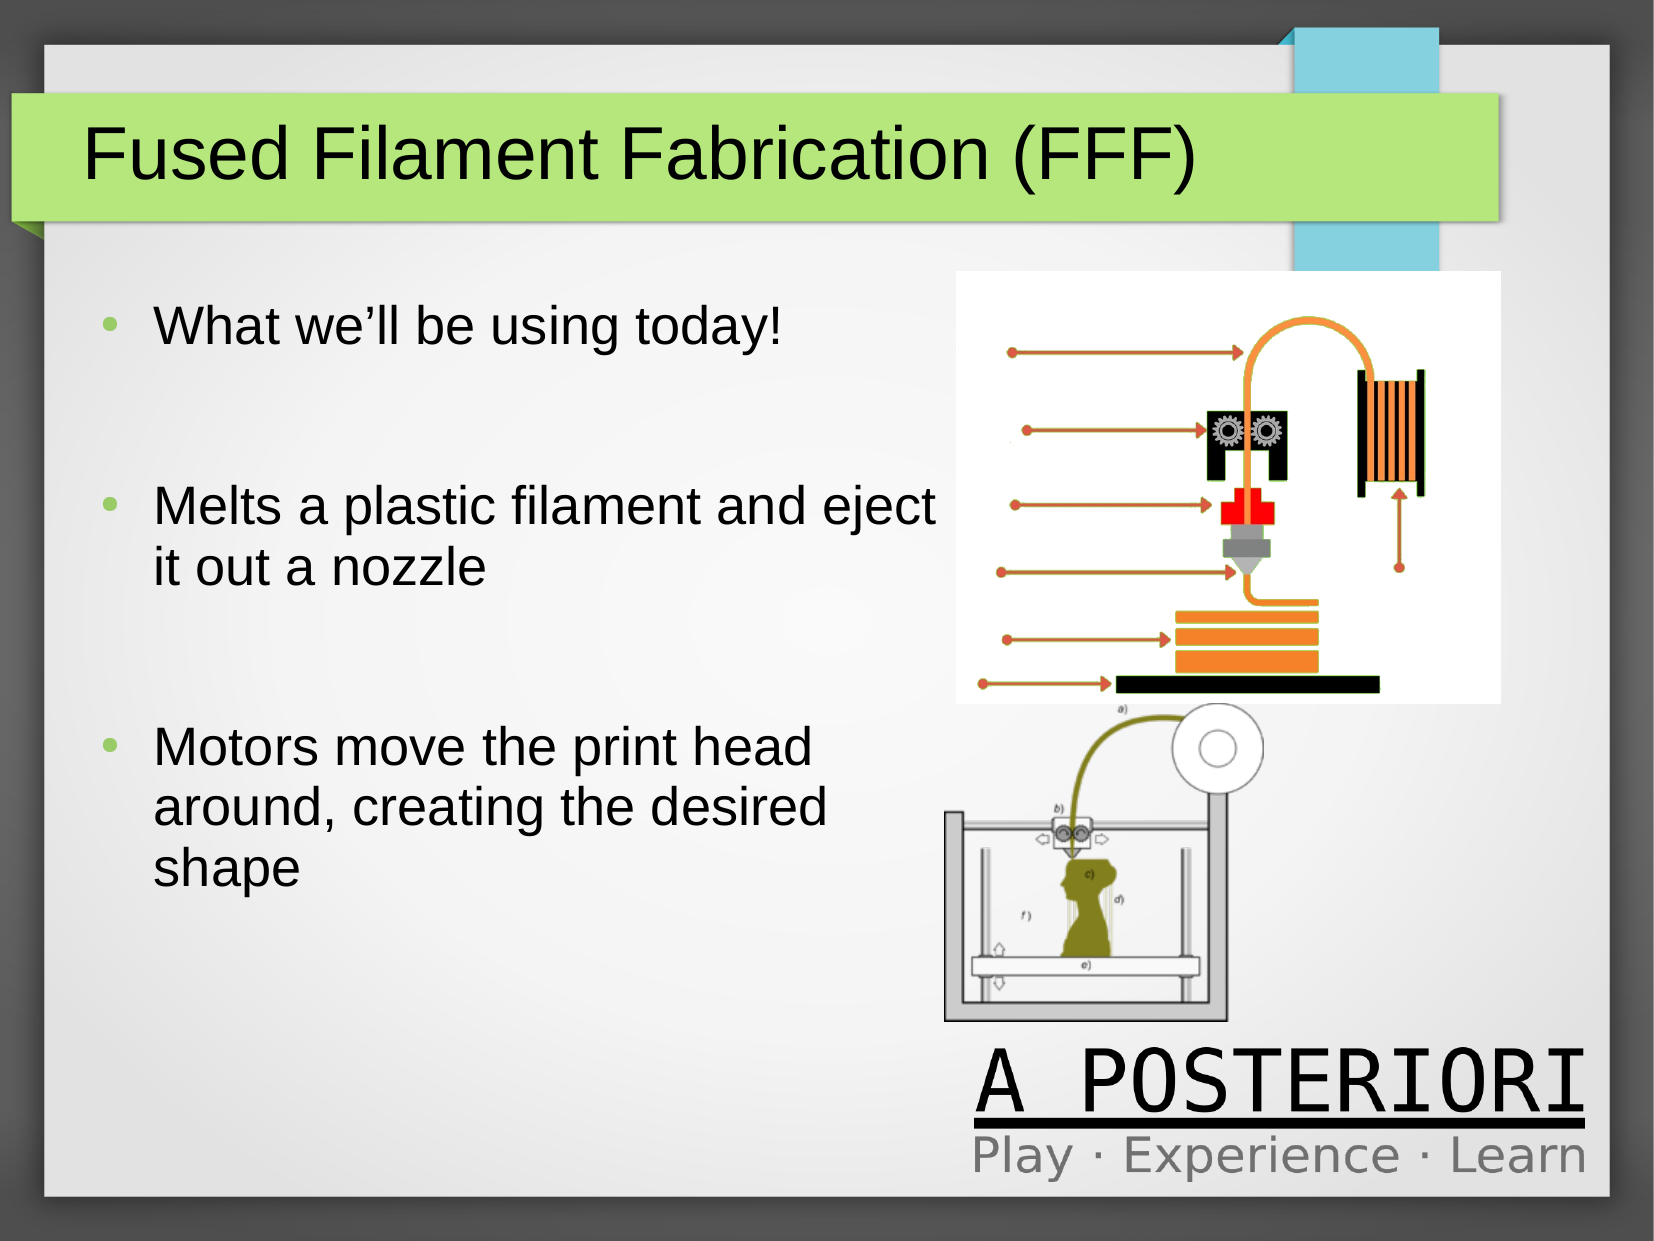

# Fused Filament Fabrication (FFF)
What we’ll be using today!
Melts a plastic filament and eject it out a nozzle
Motors move the print head around, creating the desired shape